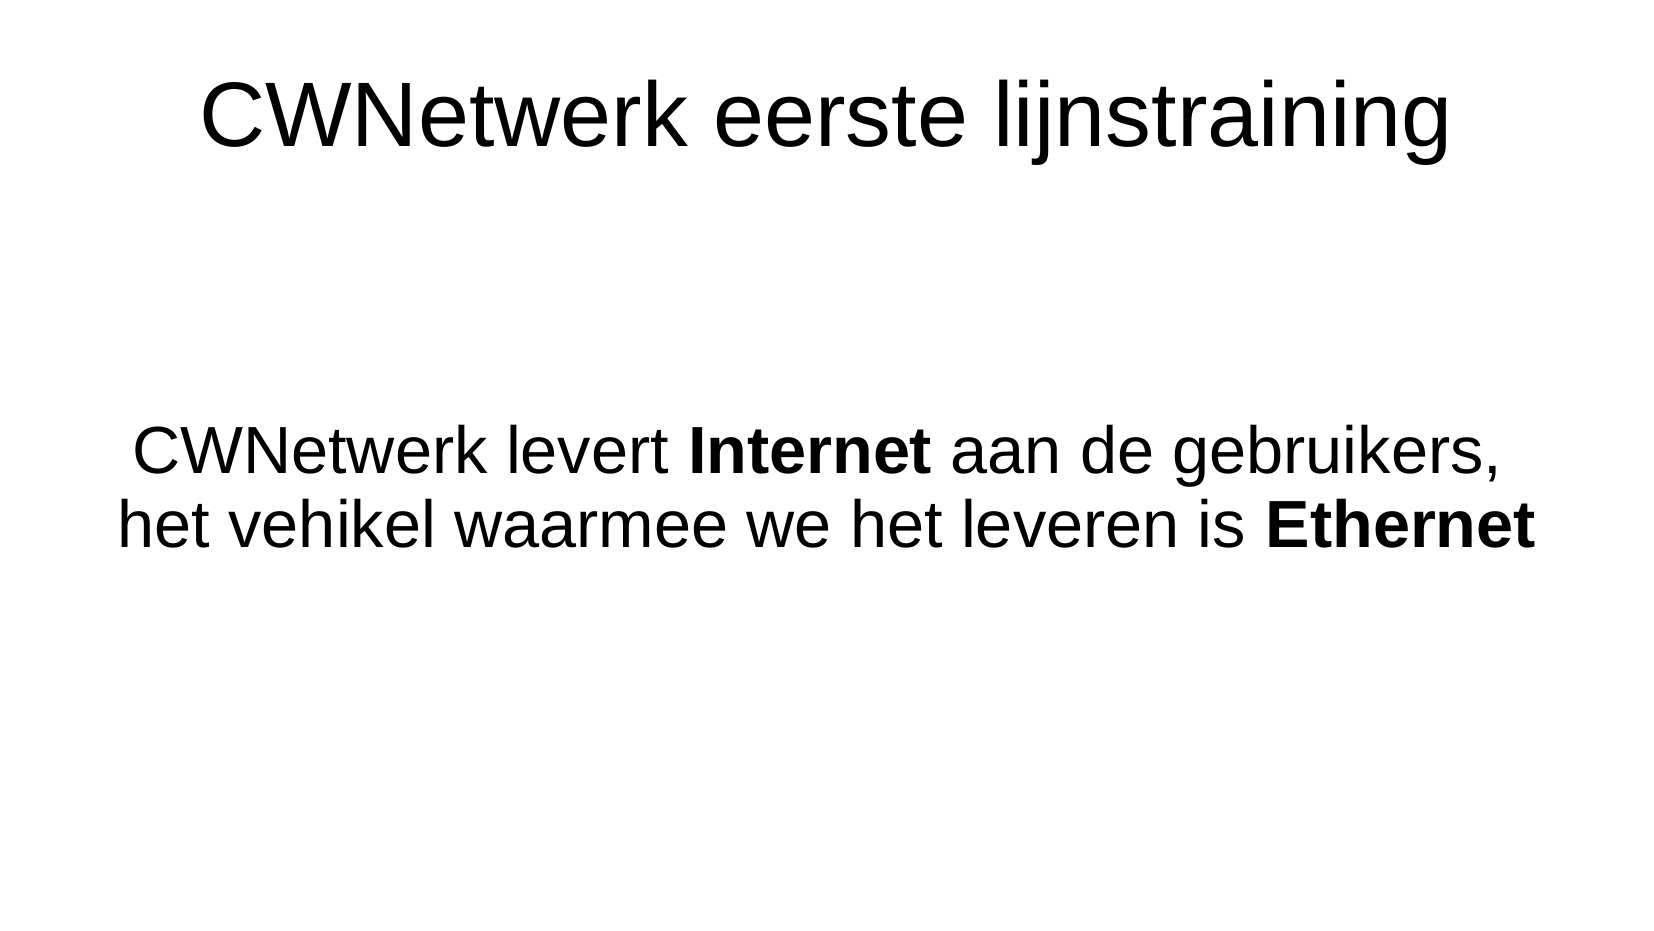

# CWNetwerk eerste lijnstraining
CWNetwerk levert Internet aan de gebruikers,
het vehikel waarmee we het leveren is Ethernet